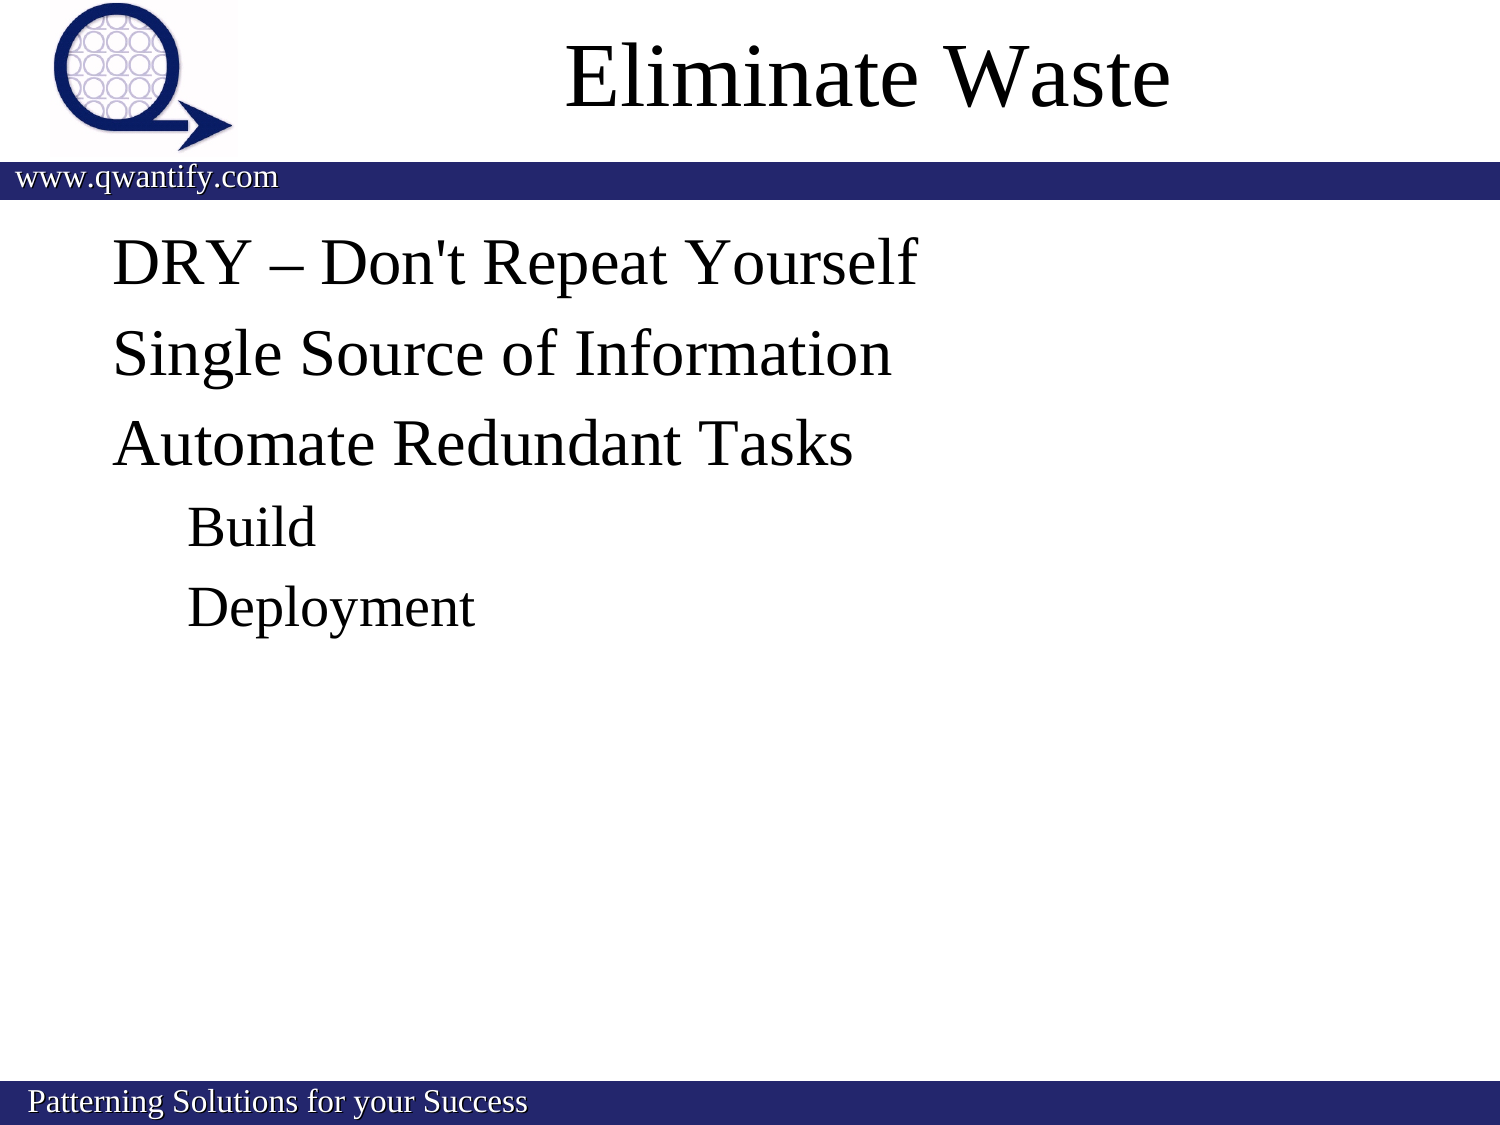

# Eliminate Waste
DRY – Don't Repeat Yourself
Single Source of Information
Automate Redundant Tasks
Build
Deployment